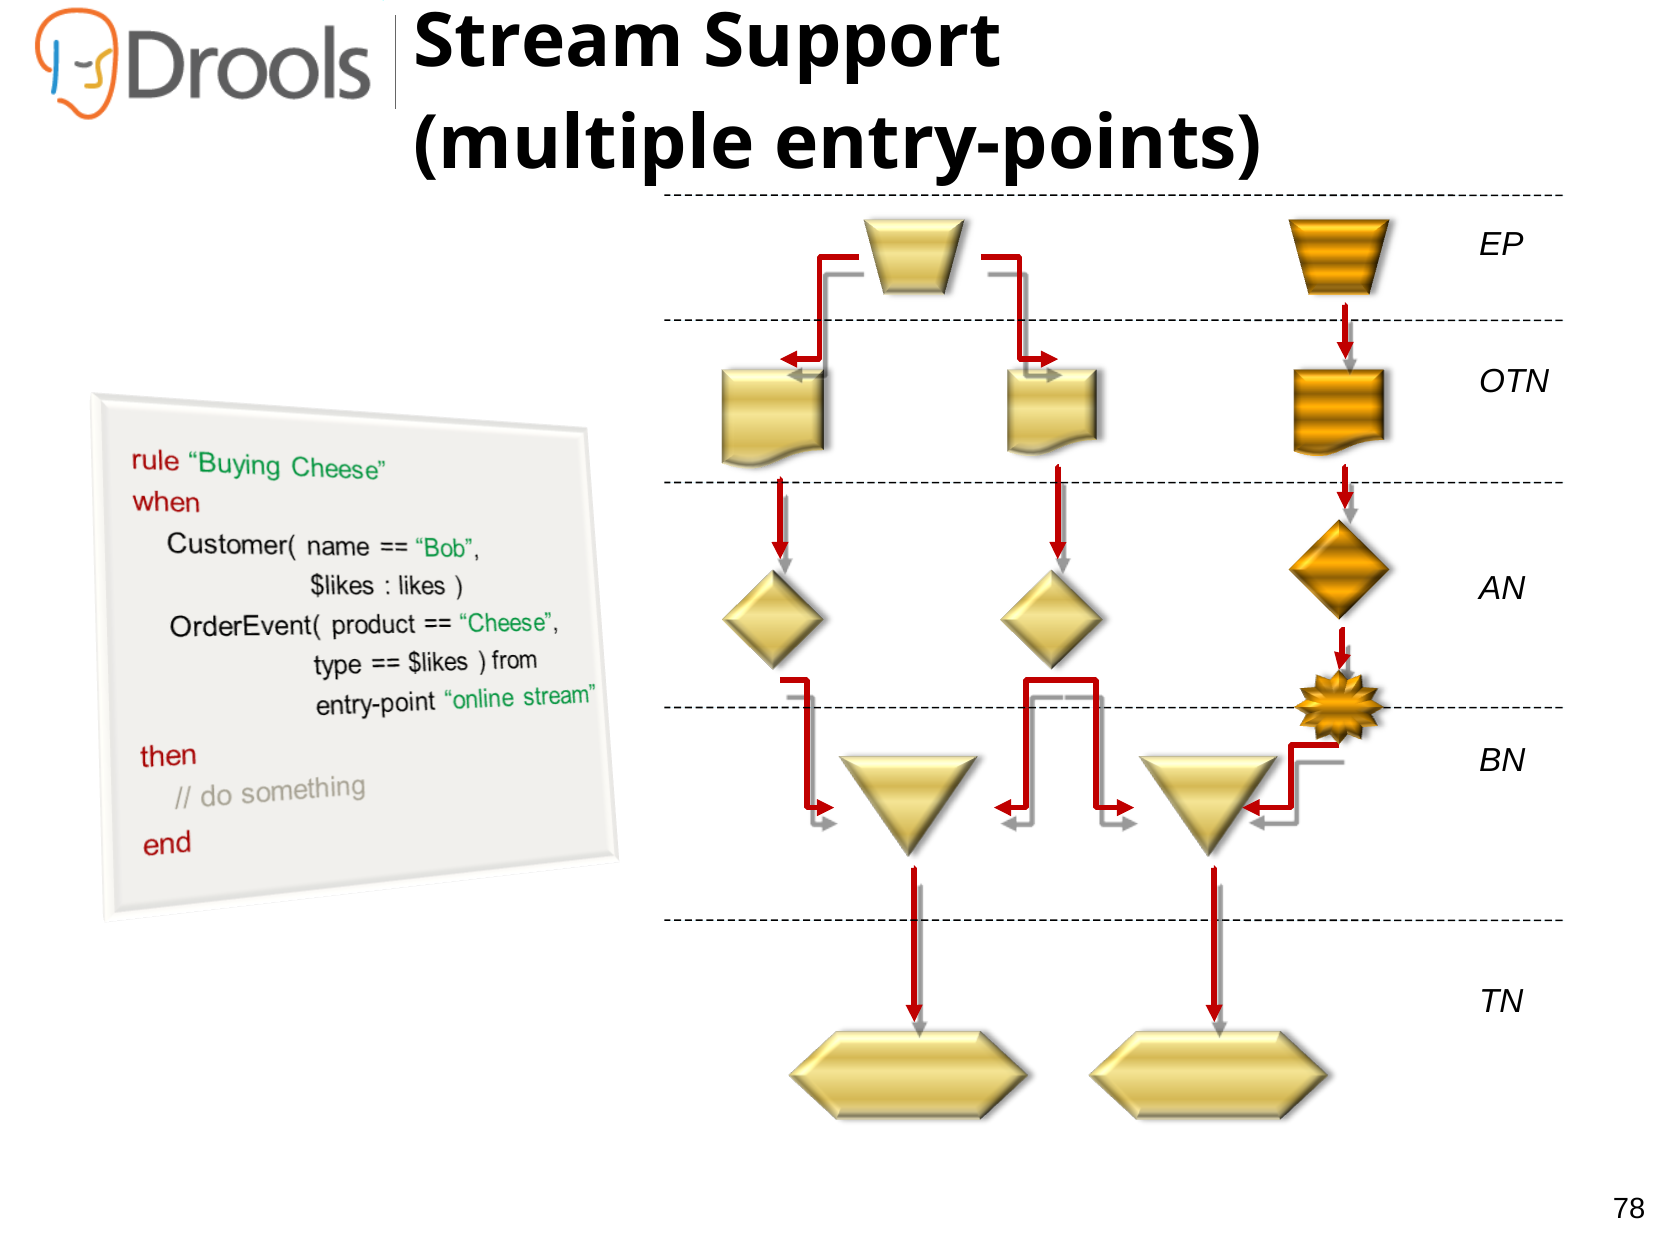

# Stream Support (multiple entry-points)
EP
OTN
AN
BN
TN